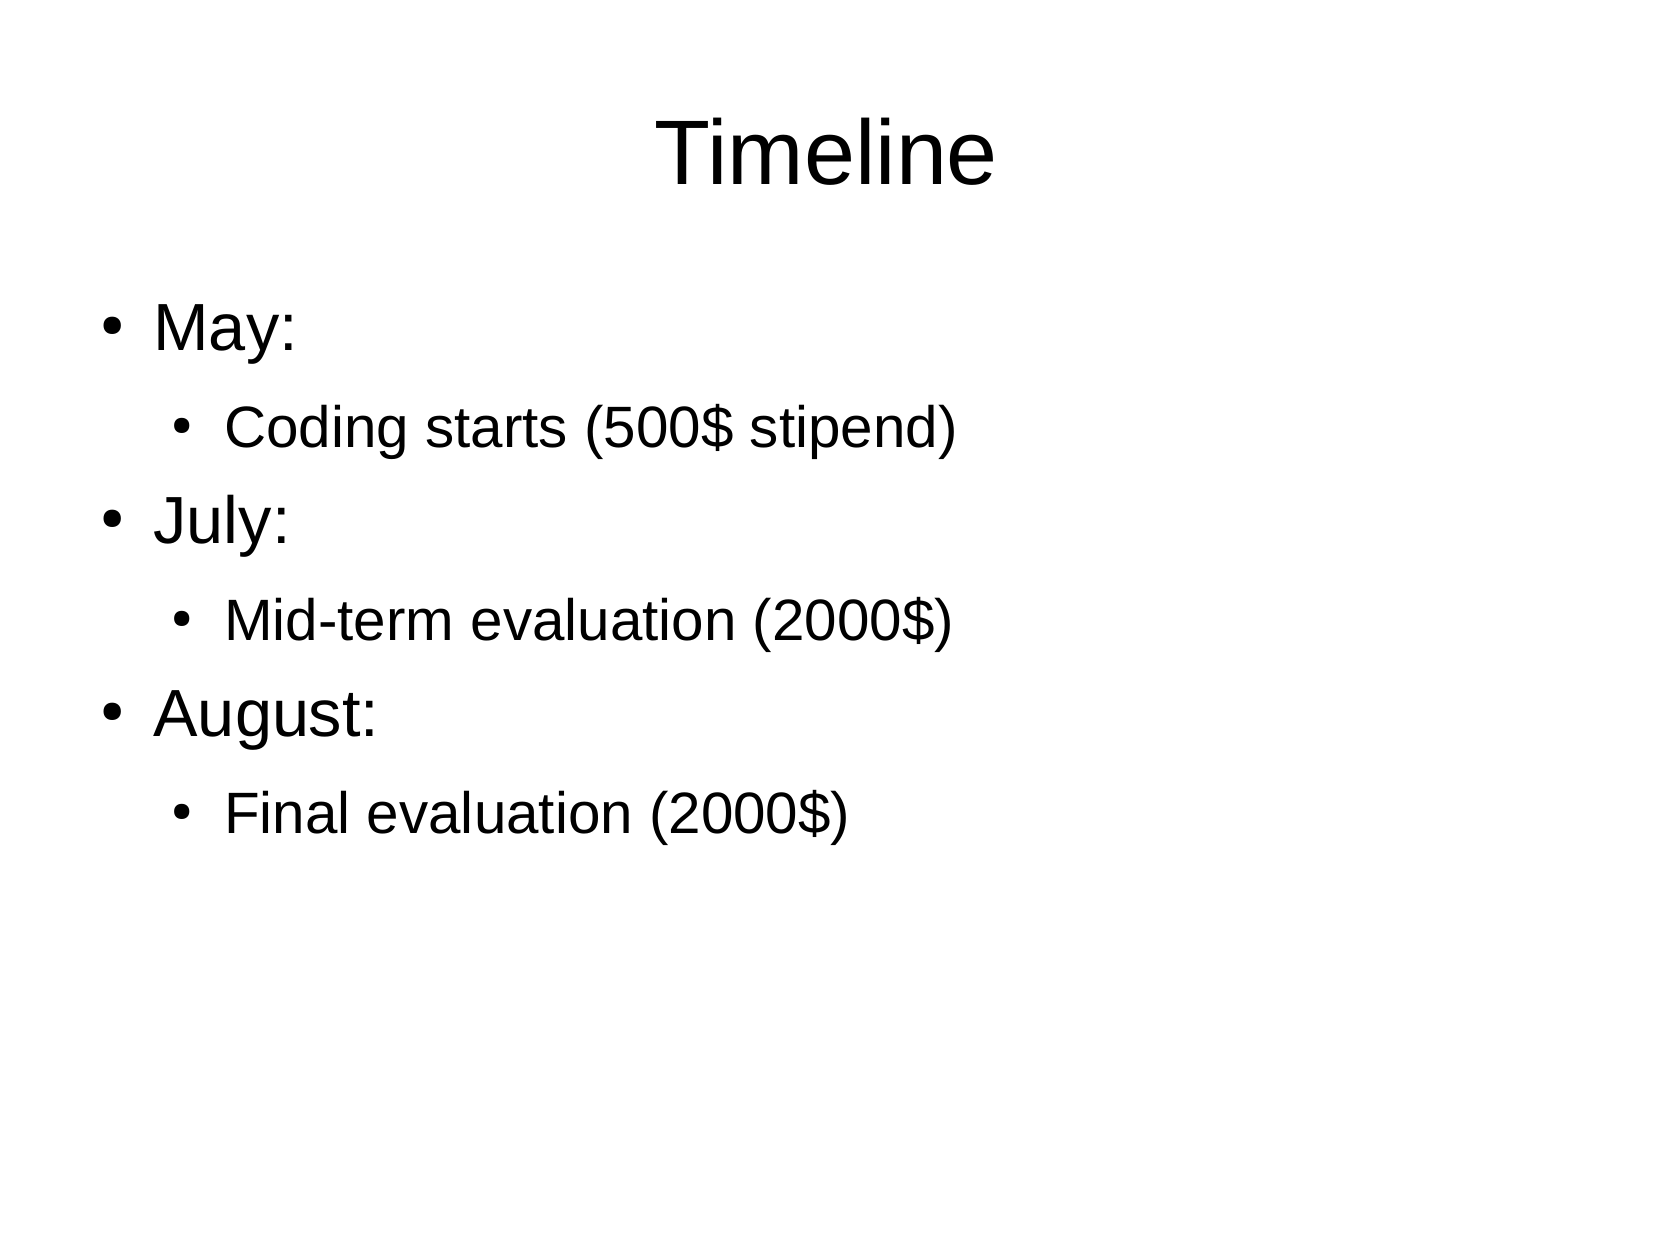

# Timeline
May:
Coding starts (500$ stipend)
July:
Mid-term evaluation (2000$)
August:
Final evaluation (2000$)